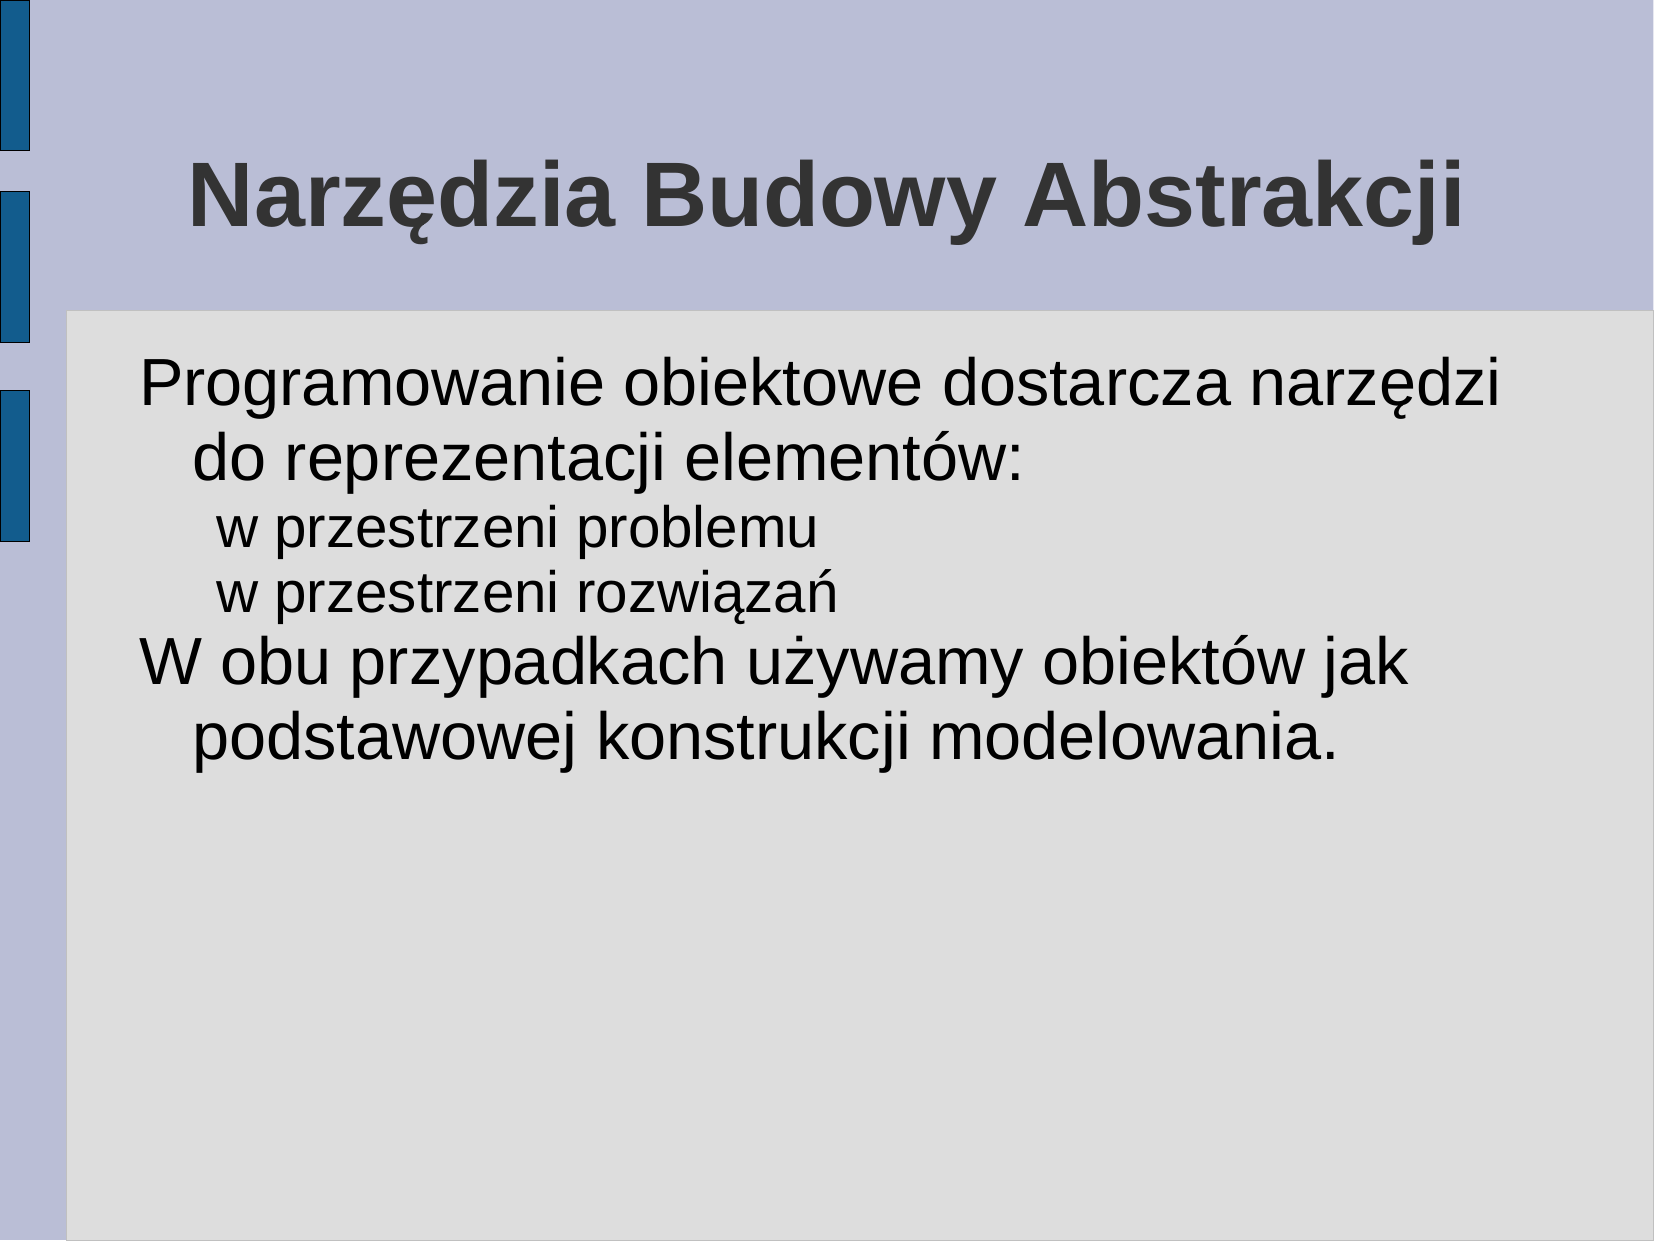

# Narzędzia Budowy Abstrakcji
Programowanie obiektowe dostarcza narzędzi do reprezentacji elementów:
w przestrzeni problemu
w przestrzeni rozwiązań
W obu przypadkach używamy obiektów jak podstawowej konstrukcji modelowania.